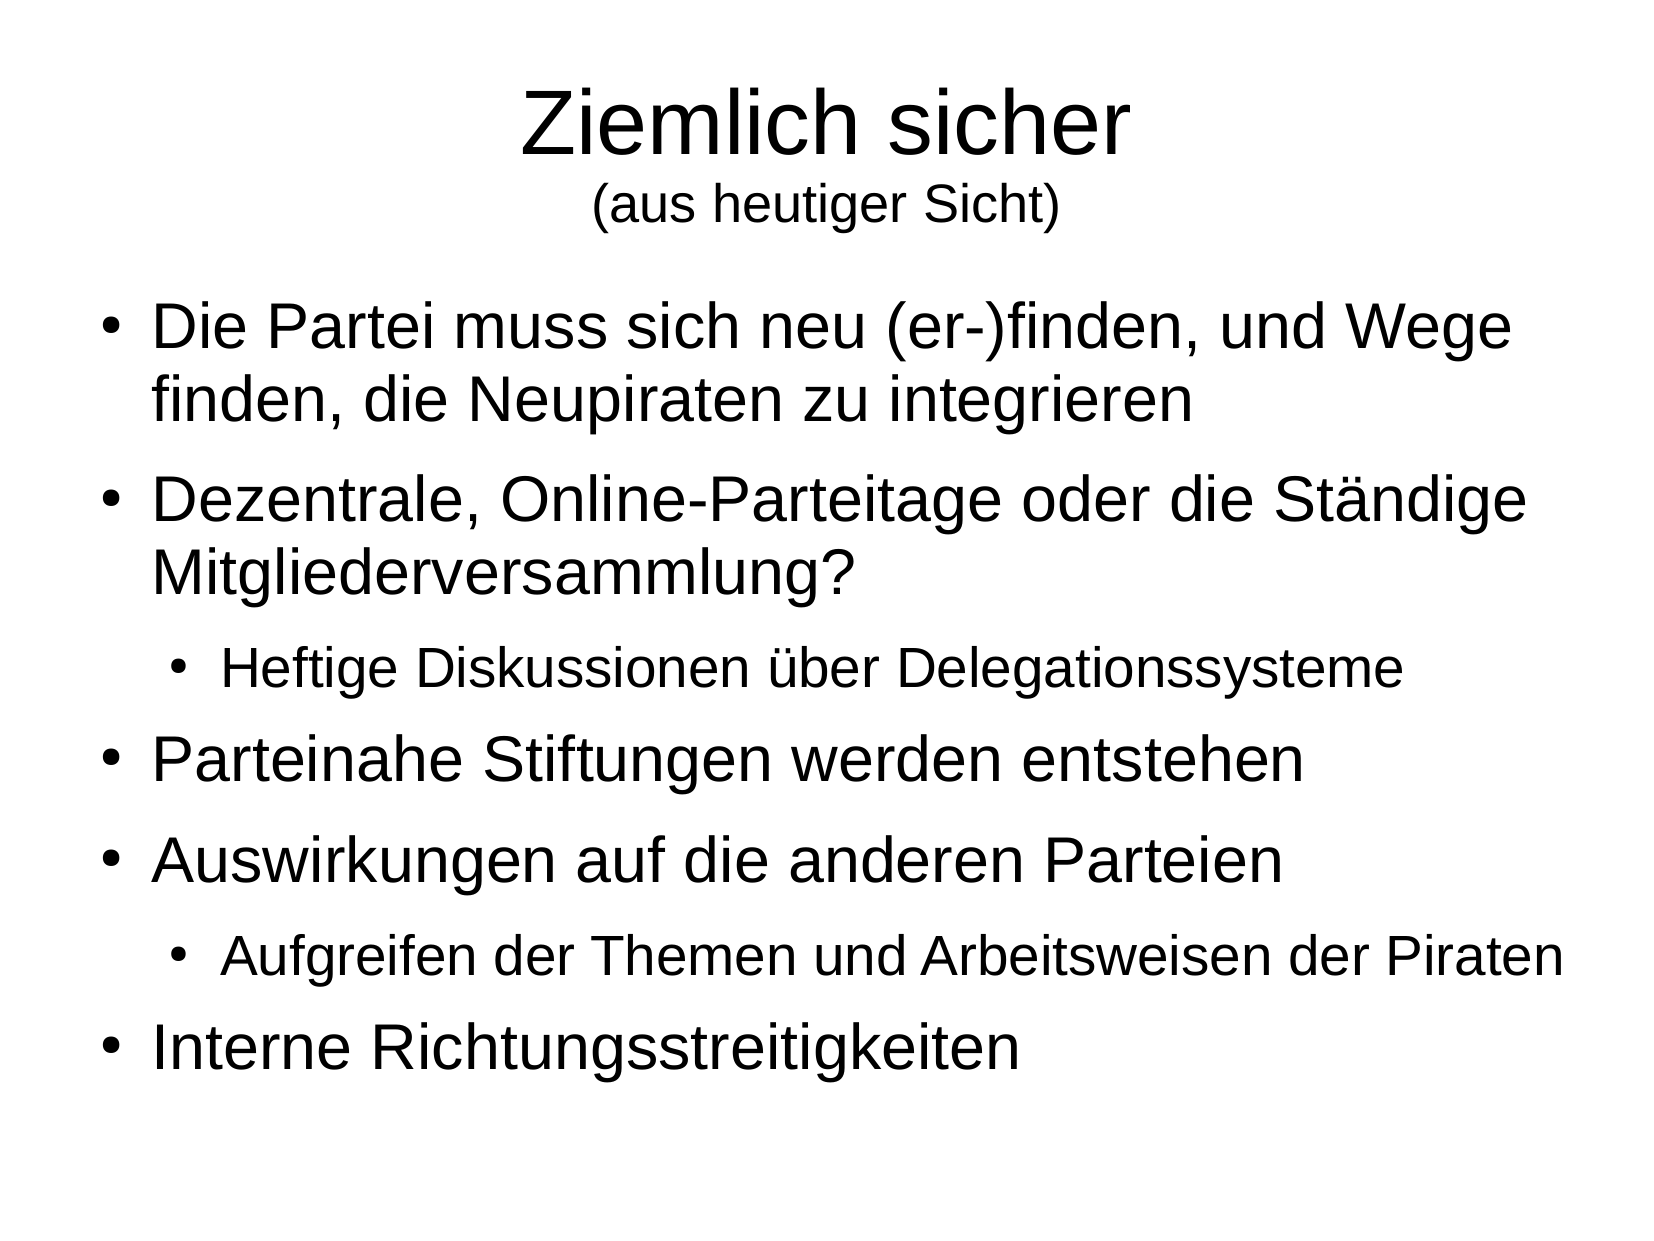

# Ziemlich sicher (aus heutiger Sicht)
Die Partei muss sich neu (er-)finden, und Wege finden, die Neupiraten zu integrieren
Dezentrale, Online-Parteitage oder die Ständige Mitgliederversammlung?
Heftige Diskussionen über Delegationssysteme
Parteinahe Stiftungen werden entstehen
Auswirkungen auf die anderen Parteien
Aufgreifen der Themen und Arbeitsweisen der Piraten
Interne Richtungsstreitigkeiten